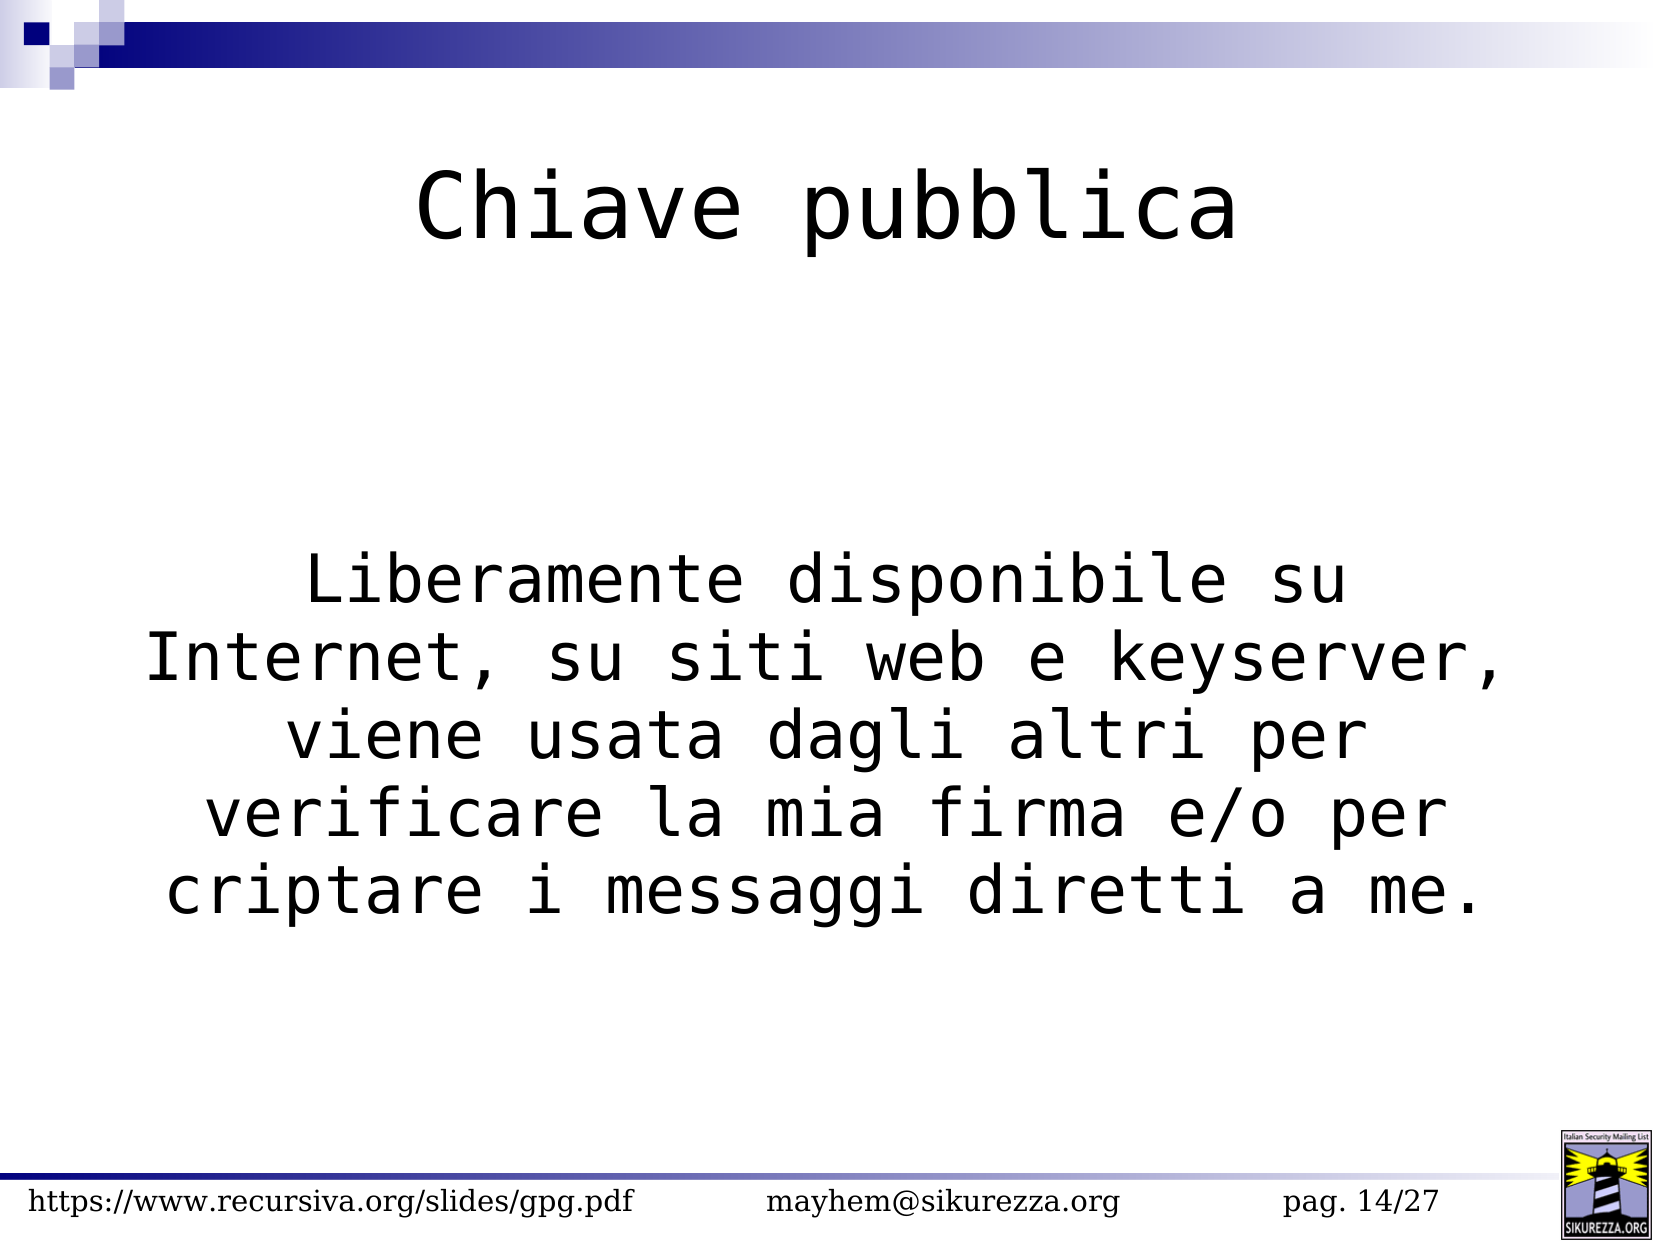

# Chiave pubblica
Liberamente disponibile su Internet, su siti web e keyserver, viene usata dagli altri per verificare la mia firma e/o per criptare i messaggi diretti a me.